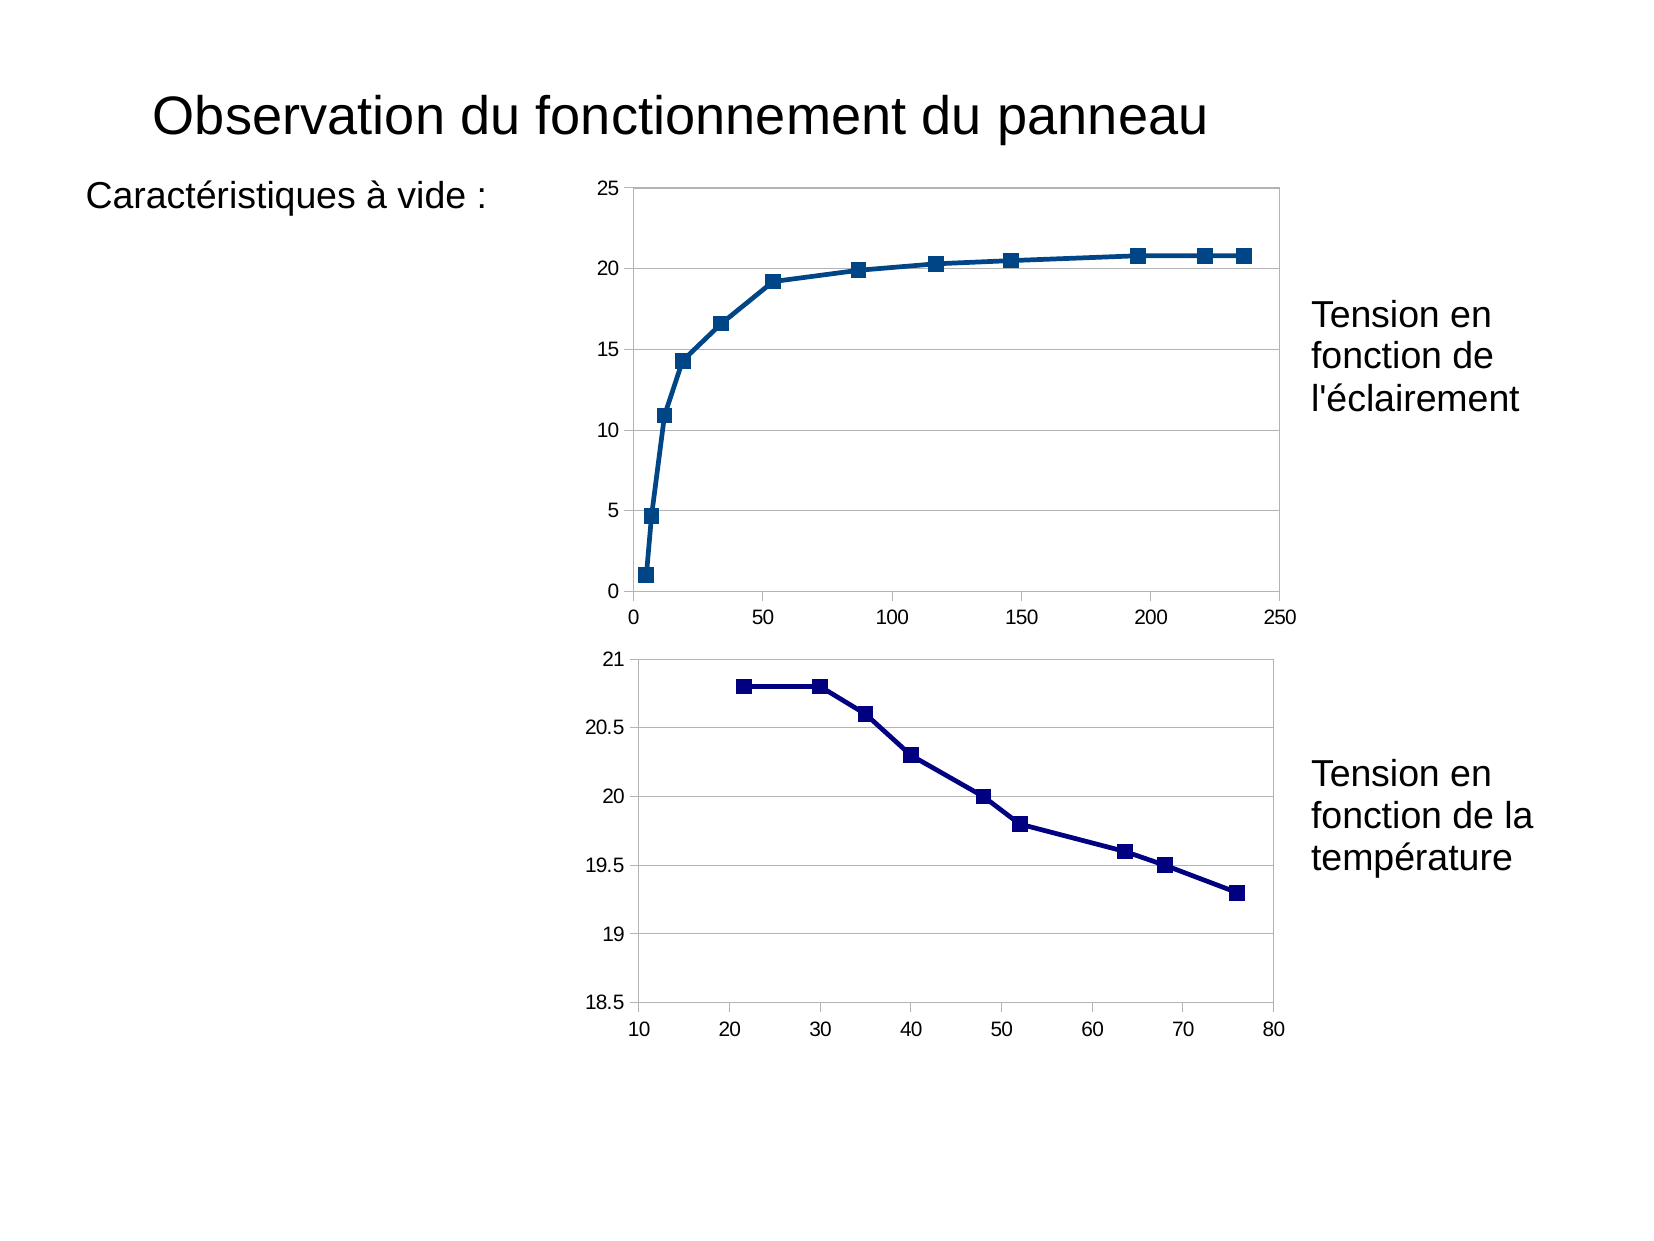

Observation du fonctionnement du panneau
### Chart
| Category | Colonne B |
|---|---|Caractéristiques à vide :
Tension en fonction de l'éclairement
### Chart
| Category | Colonne B |
|---|---|Tension en fonction de la température